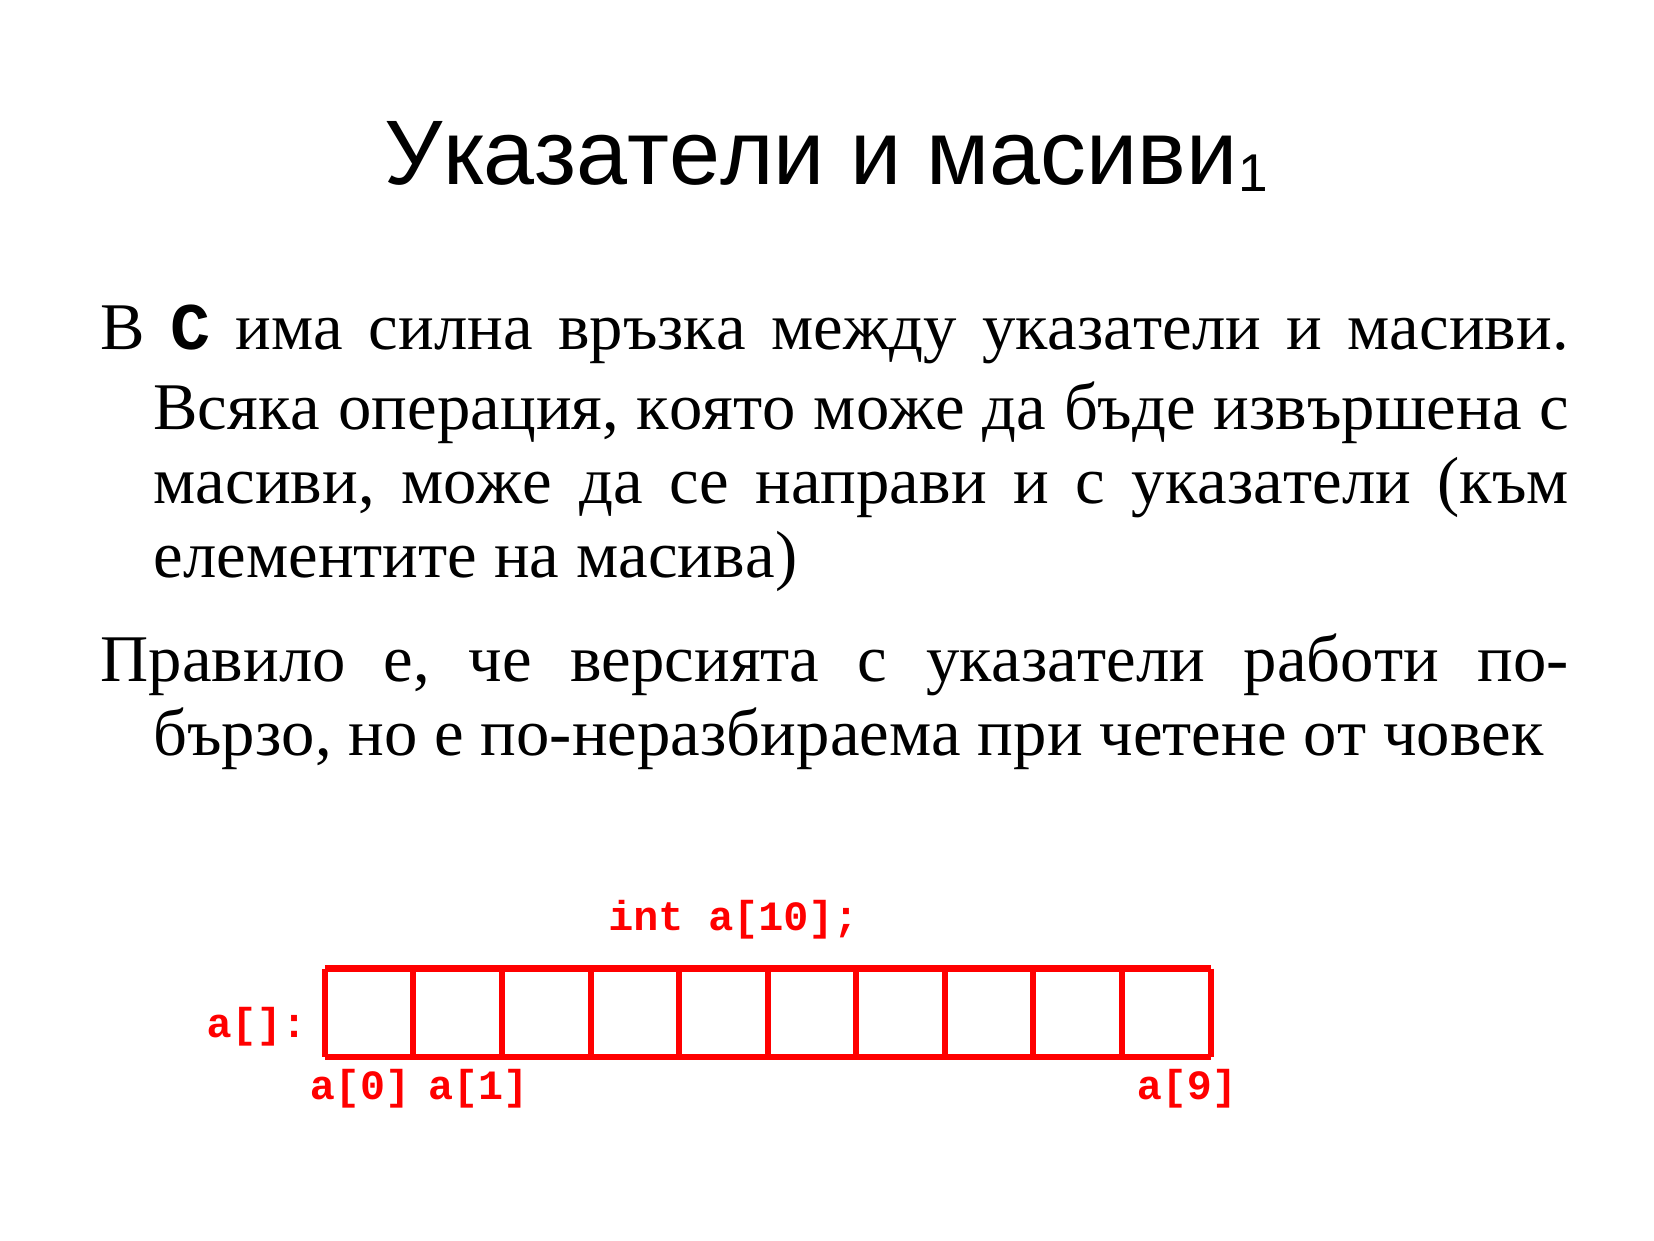

# Указатели и масиви1
В С има силна връзка между указатели и масиви. Всяка операция, която може да бъде извършена с масиви, може да се направи и с указатели (към елементите на масива)
Правило е, че версията с указатели работи по-бързо, но е по-неразбираема при четене от човек
int a[10];
a[]:
a[0]
a[1]
a[9]